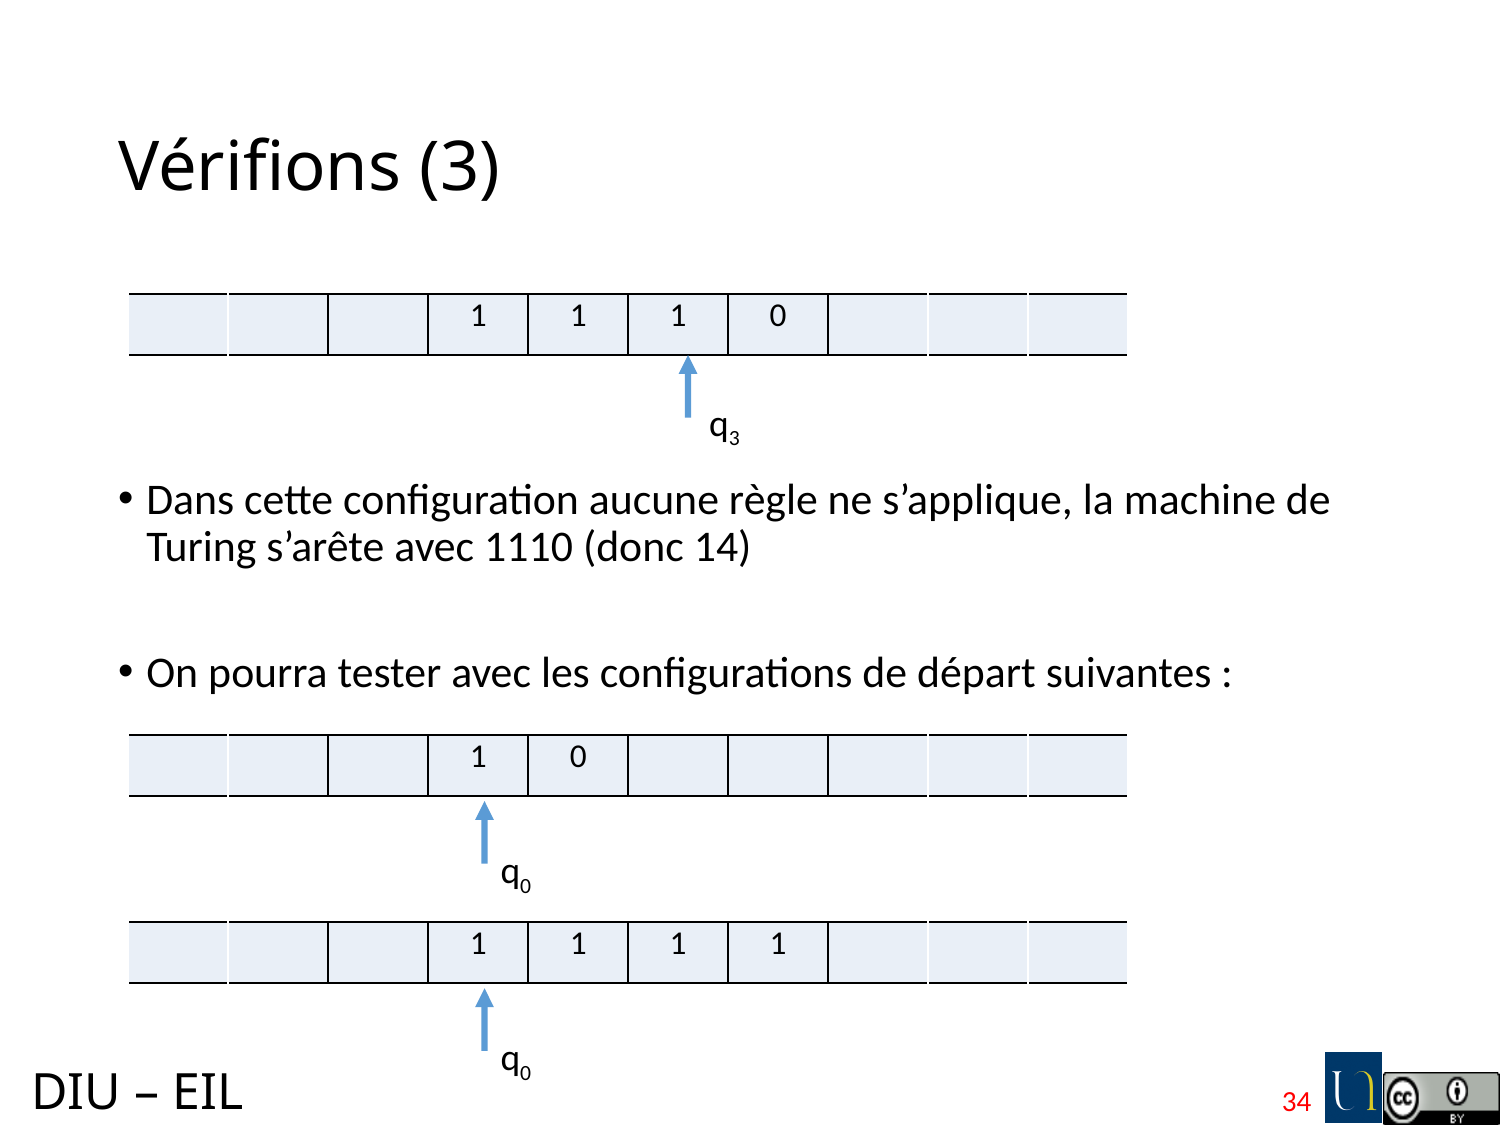

# Vérifions (3)
| | | | 1 | 1 | 1 | 0 | | | |
| --- | --- | --- | --- | --- | --- | --- | --- | --- | --- |
q3
Dans cette configuration aucune règle ne s’applique, la machine de Turing s’arête avec 1110 (donc 14)
On pourra tester avec les configurations de départ suivantes :
| | | | 1 | 0 | | | | | |
| --- | --- | --- | --- | --- | --- | --- | --- | --- | --- |
q0
| | | | 1 | 1 | 1 | 1 | | | |
| --- | --- | --- | --- | --- | --- | --- | --- | --- | --- |
q0